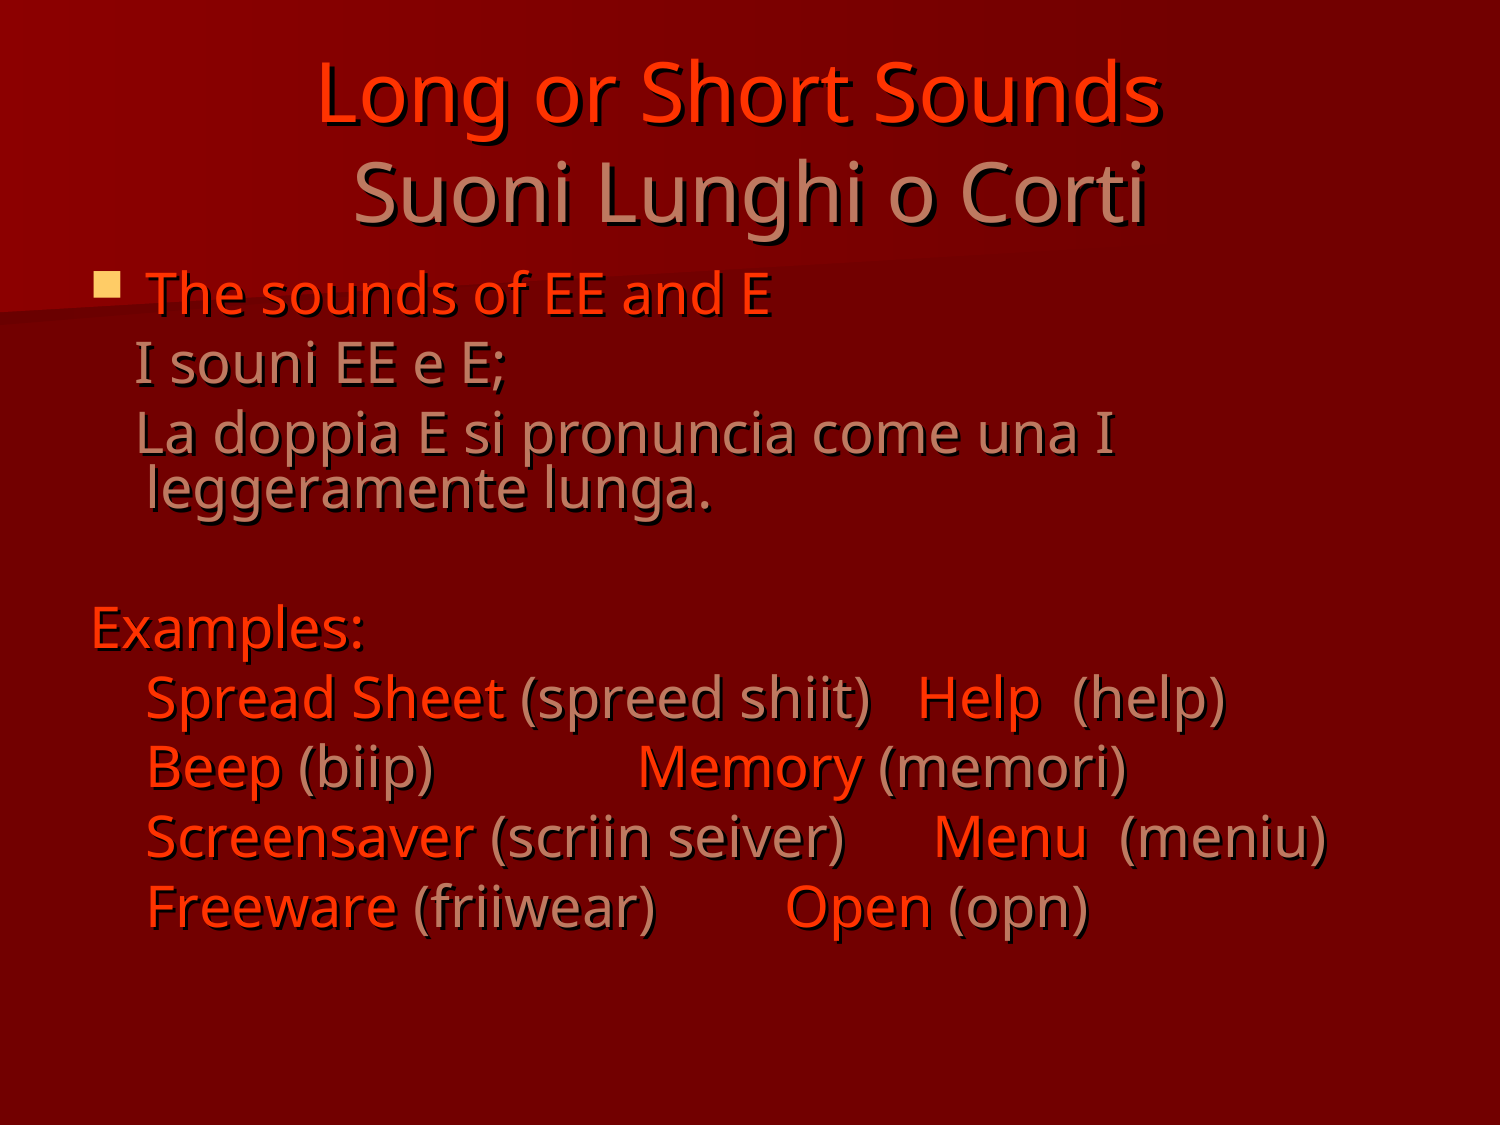

# Long or Short Sounds Suoni Lunghi o Corti
The sounds of EE and E
 I souni EE e E;
 La doppia E si pronuncia come una I leggeramente lunga.
Examples:
	Spread Sheet (spreed shiit) Help (help)
	Beep (biip) 			 Memory (memori)
	Screensaver (scriin seiver)	 Menu (meniu)
	Freeware (friiwear) 		 Open (opn)